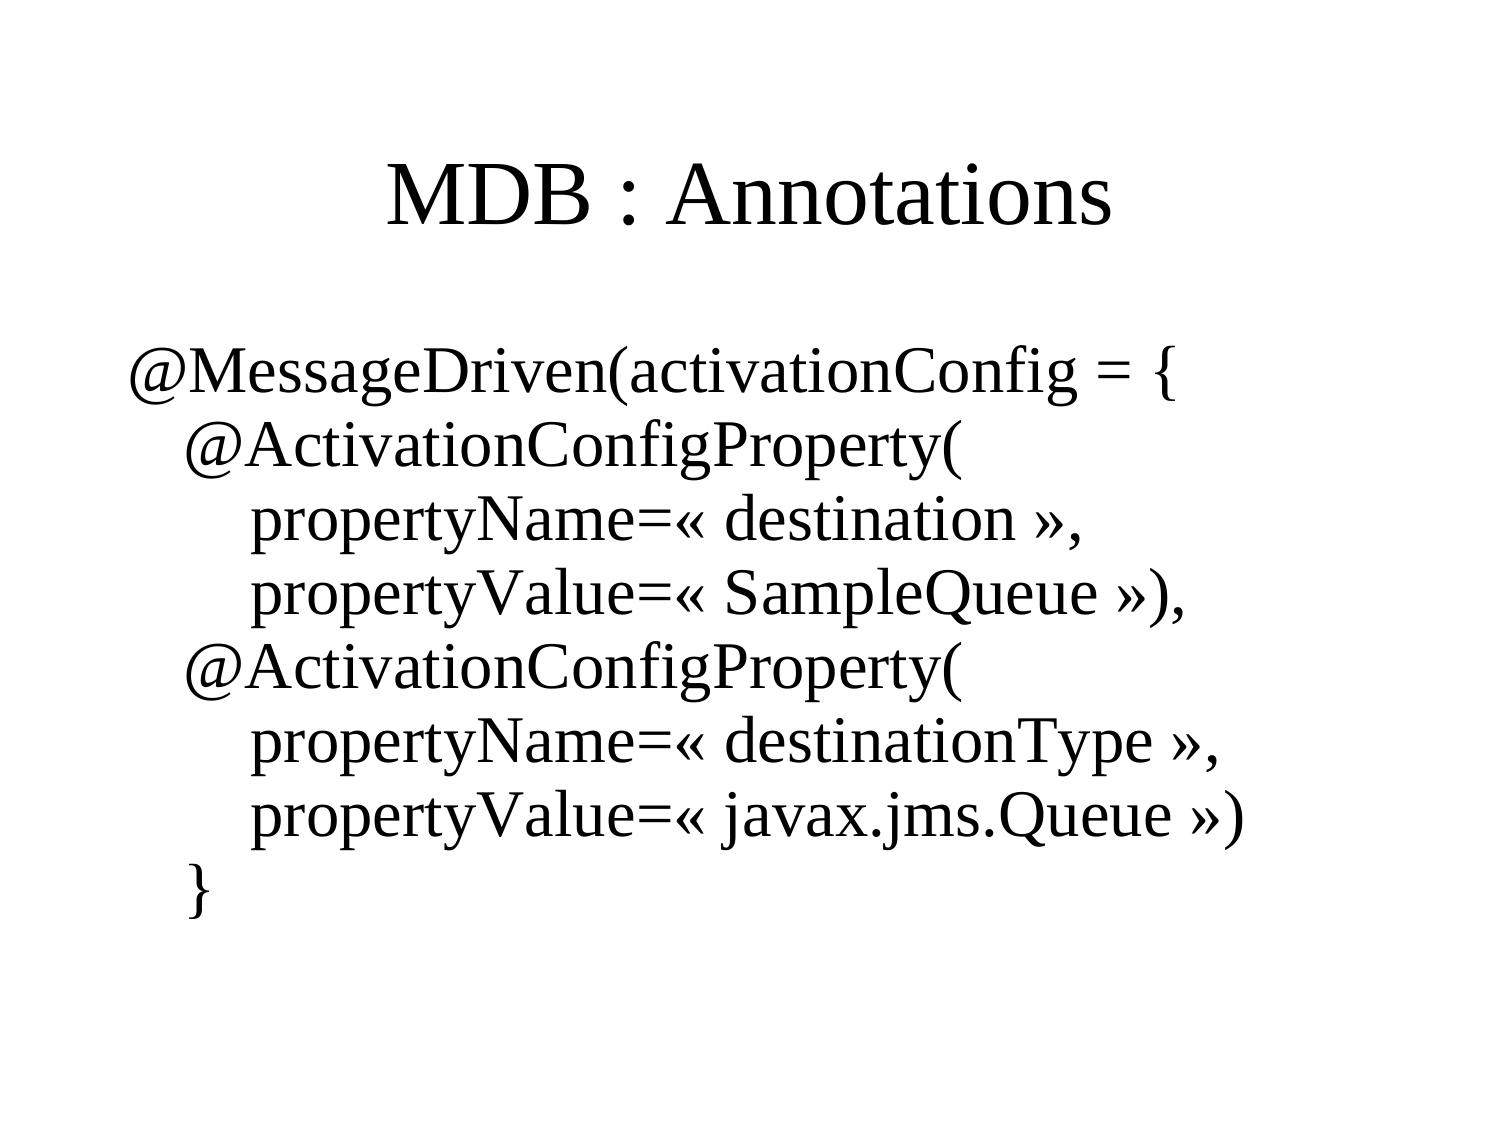

# MDB : Annotations
@MessageDriven(activationConfig = {
@ActivationConfigProperty(
 propertyName=« destination »,
 propertyValue=« SampleQueue »),
@ActivationConfigProperty(
 propertyName=« destinationType »,
 propertyValue=« javax.jms.Queue »)
}